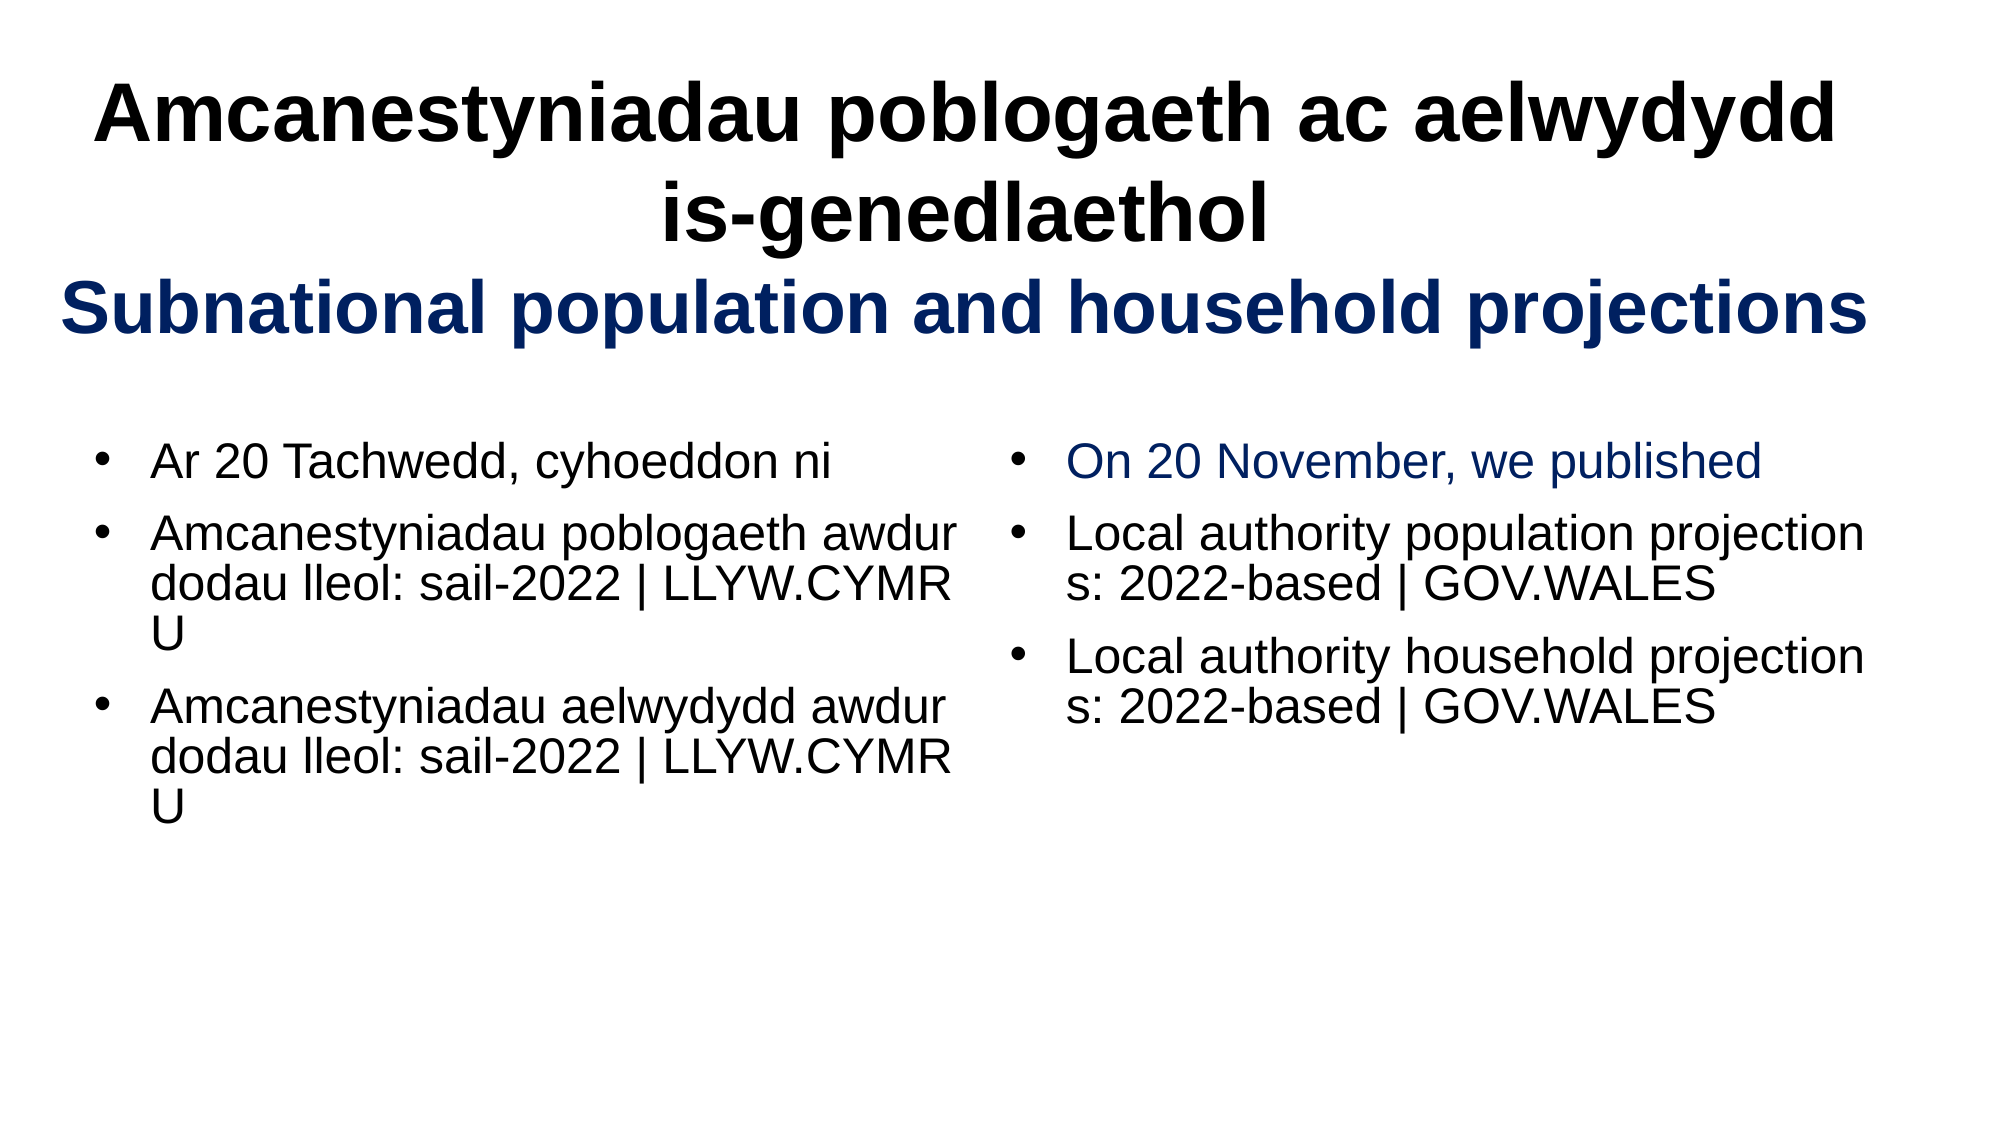

Amcanestyniadau poblogaeth ac aelwydydd is-genedlaethol
Subnational population and household projections
Ar 20 Tachwedd, cyhoeddon ni
Amcanestyniadau poblogaeth awdurdodau lleol: sail-2022 | LLYW.CYMRU
Amcanestyniadau aelwydydd awdurdodau lleol: sail-2022 | LLYW.CYMRU
# On 20 November, we published
Local authority population projections: 2022-based | GOV.WALES
Local authority household projections: 2022-based | GOV.WALES